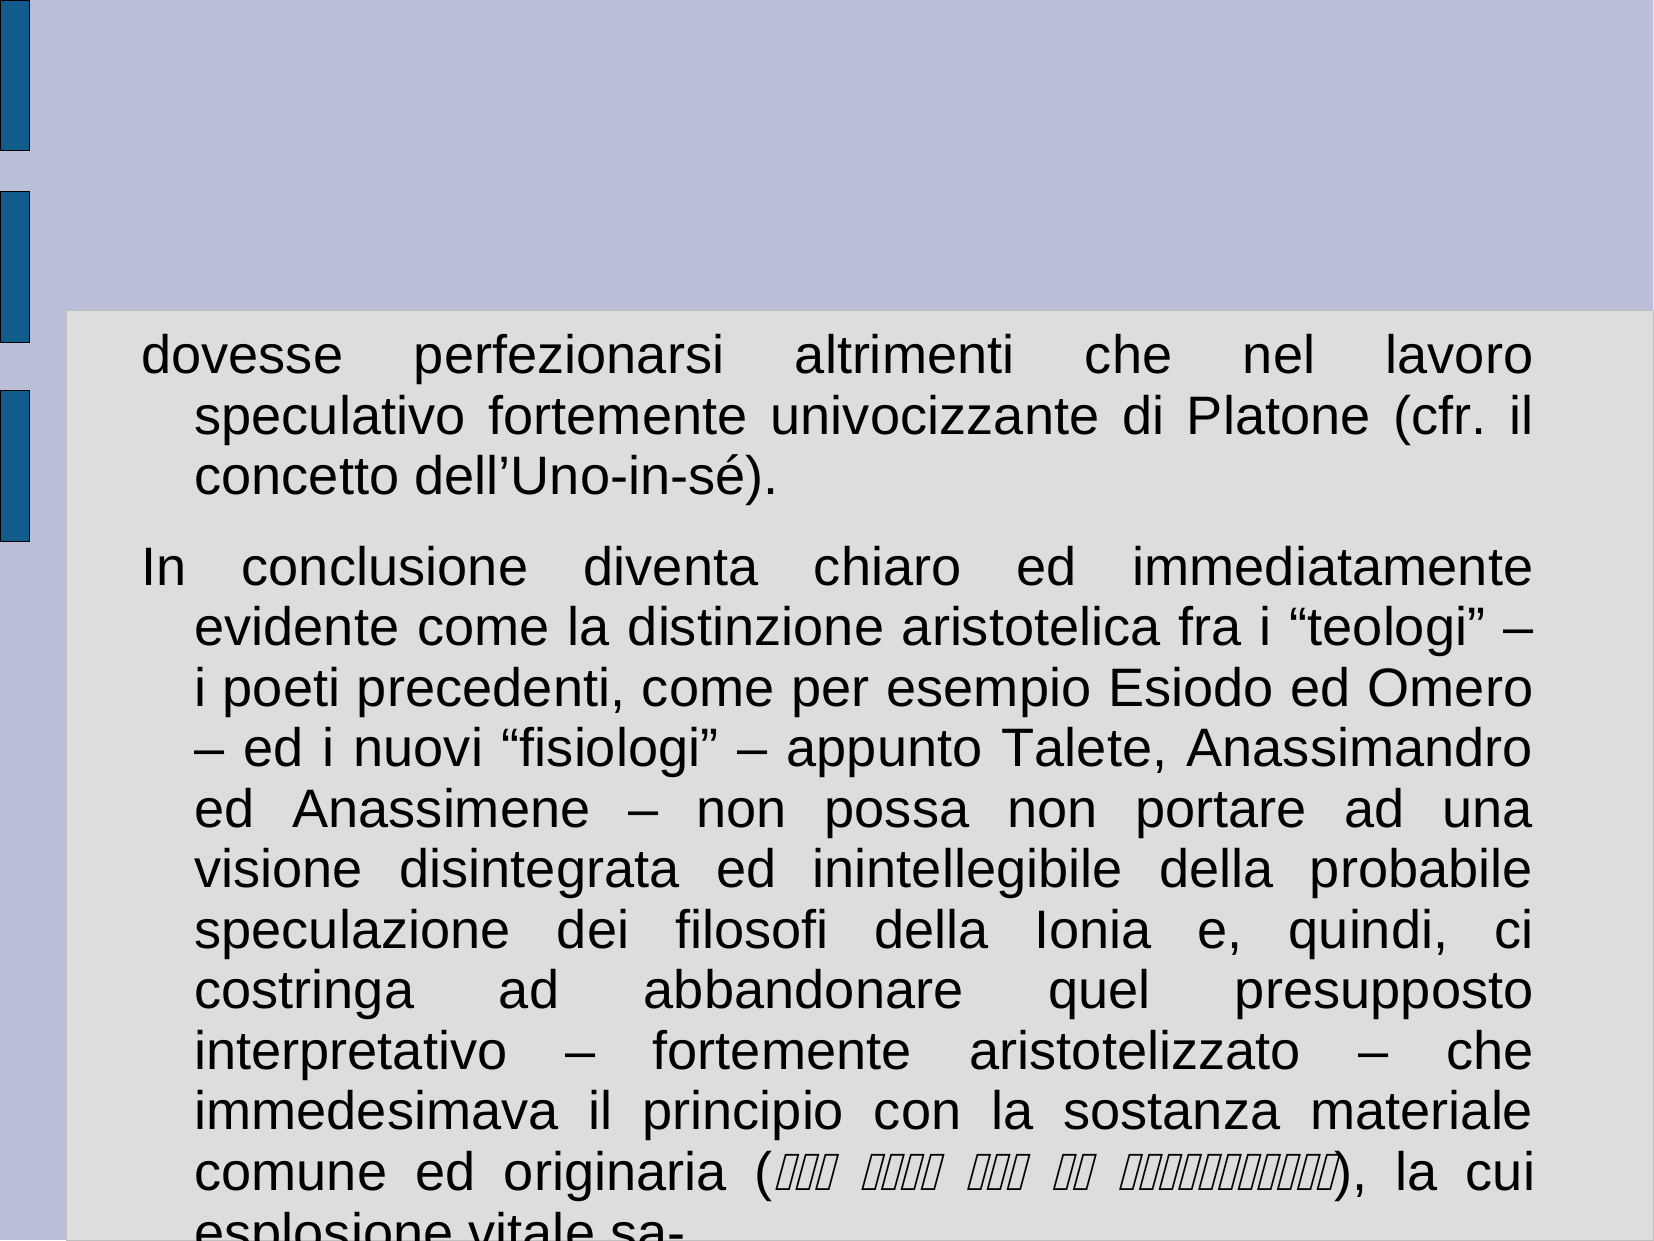

#
dovesse perfezionarsi altrimenti che nel lavoro speculativo fortemente univocizzante di Platone (cfr. il concetto dell’Uno-in-sé).
In conclusione diventa chiaro ed immediatamente evidente come la distinzione aristotelica fra i “teologi” – i poeti precedenti, come per esempio Esiodo ed Omero – ed i nuovi “fisiologi” – appunto Talete, Anassimandro ed Anassimene – non possa non portare ad una visione disintegrata ed inintellegibile della probabile speculazione dei filosofi della Ionia e, quindi, ci costringa ad abbandonare quel presupposto interpretativo – fortemente aristotelizzato – che immedesimava il principio con la sostanza materiale comune ed originaria (    ), la cui esplosione vitale sa-